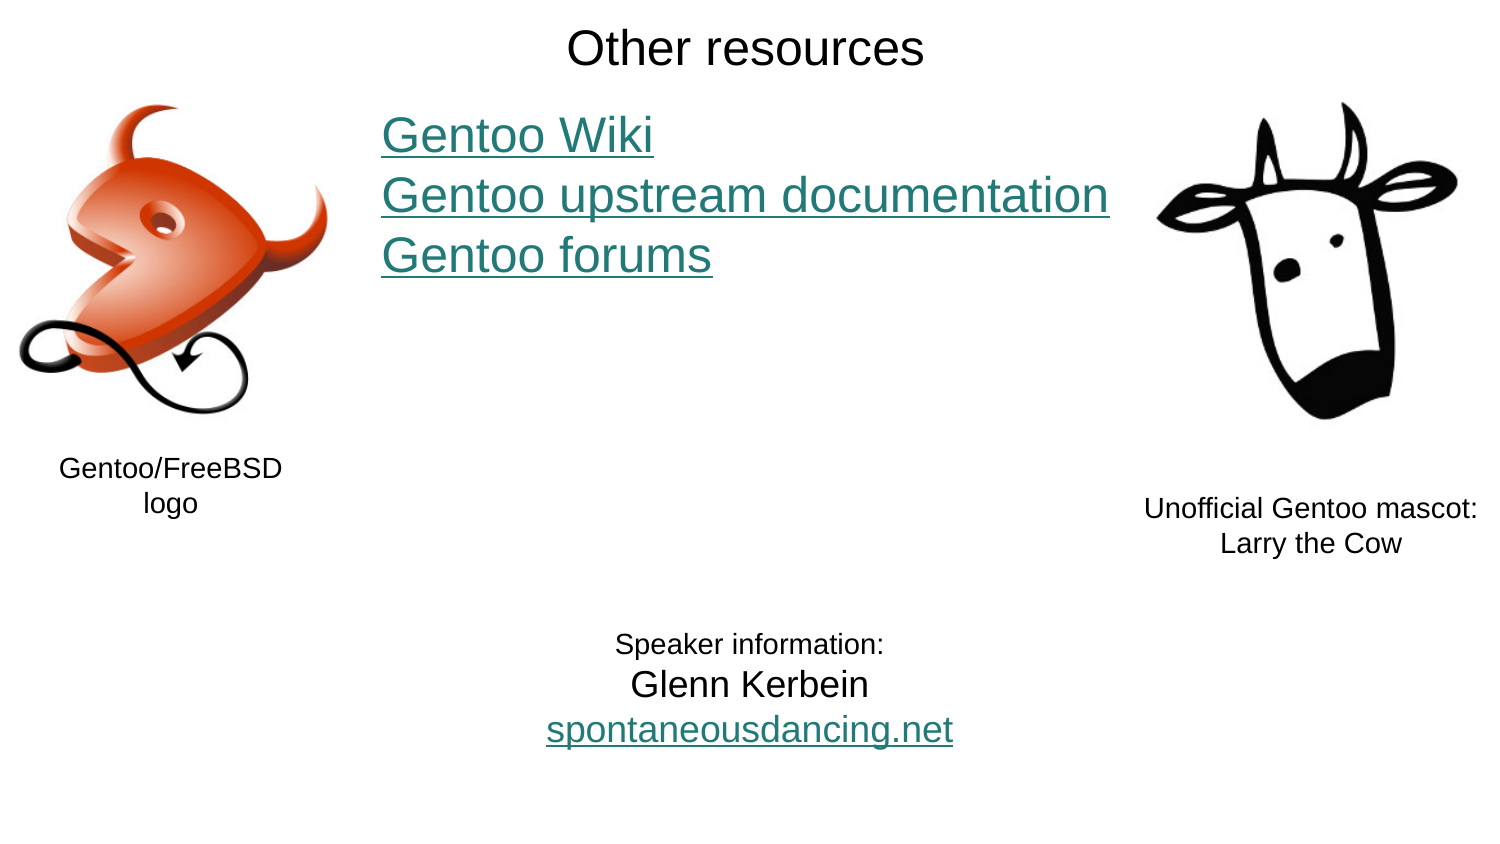

Other resources
Gentoo Wiki
Gentoo upstream documentation
Gentoo forums
Gentoo/FreeBSD logo
Unofficial Gentoo mascot:
Larry the Cow
Speaker information:
Glenn Kerbein
spontaneousdancing.net